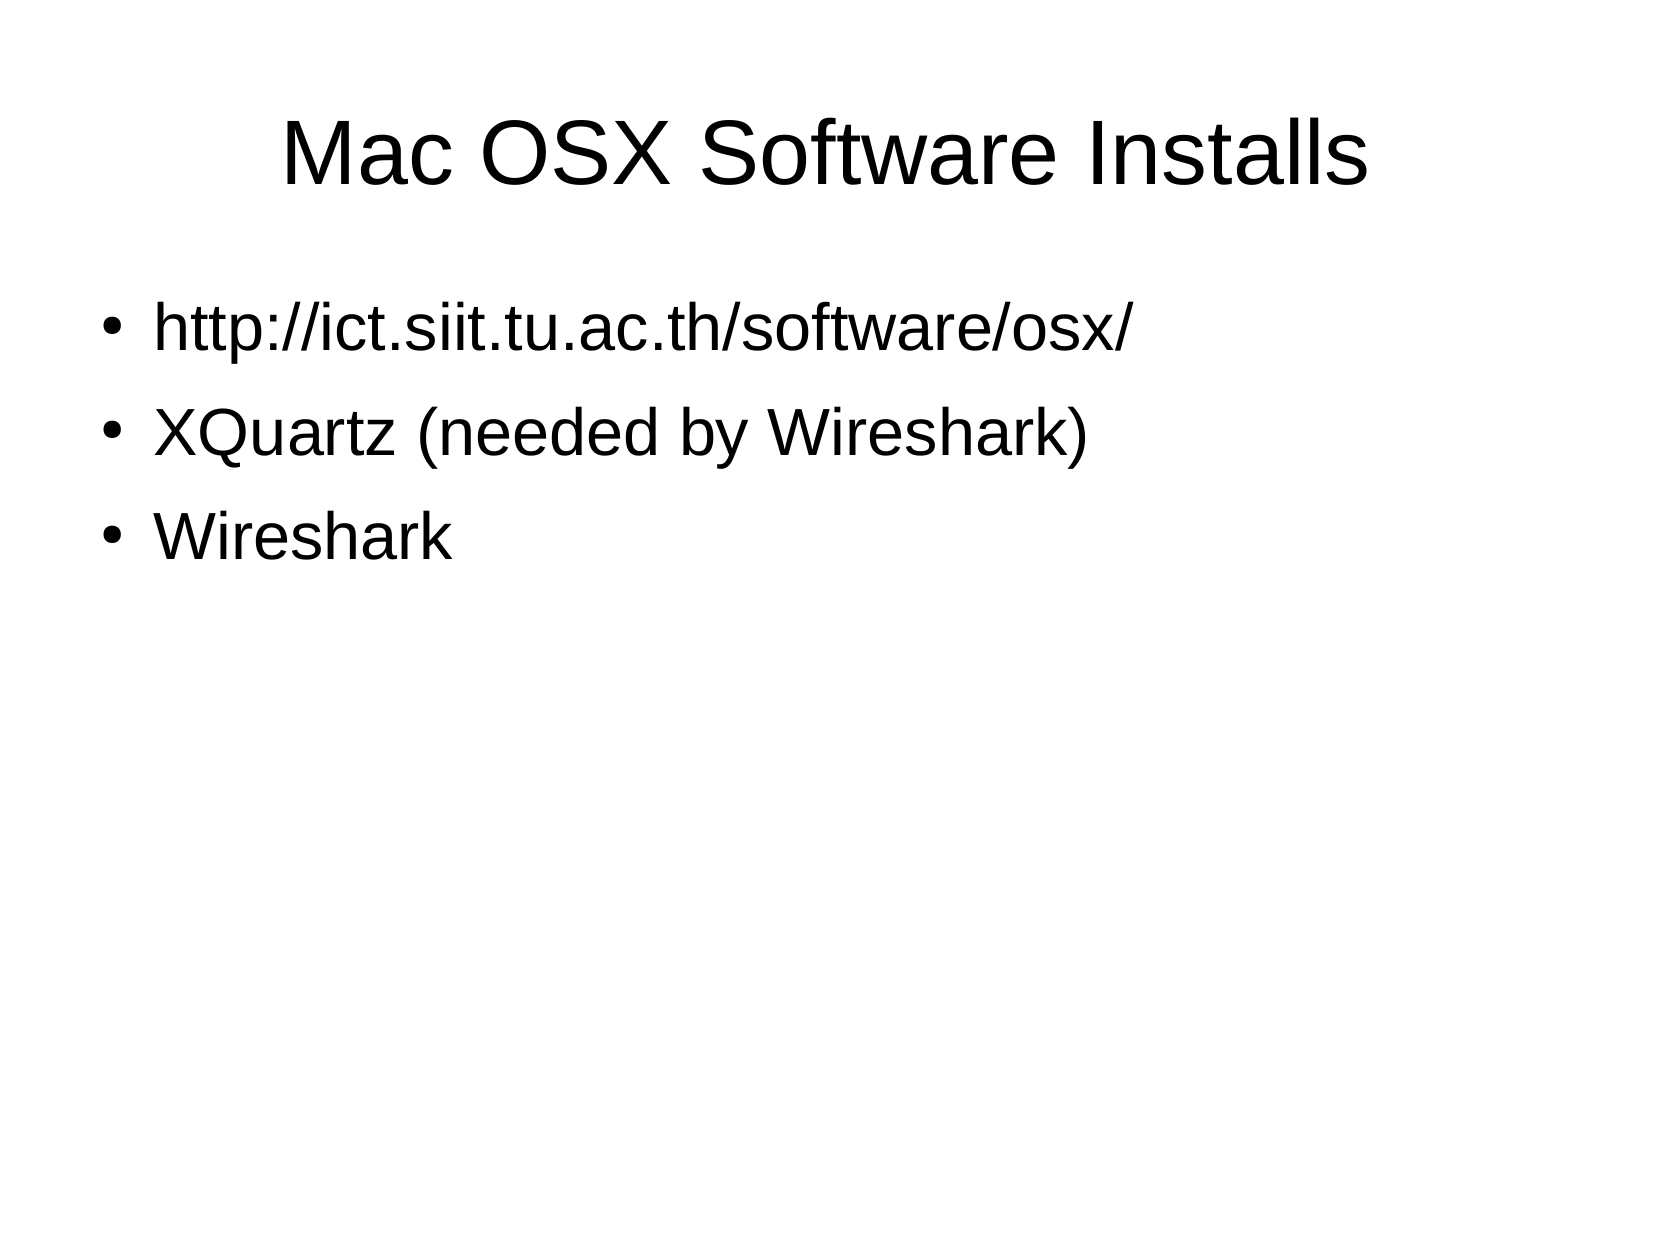

# Mac OSX Software Installs
http://ict.siit.tu.ac.th/software/osx/
XQuartz (needed by Wireshark)
Wireshark